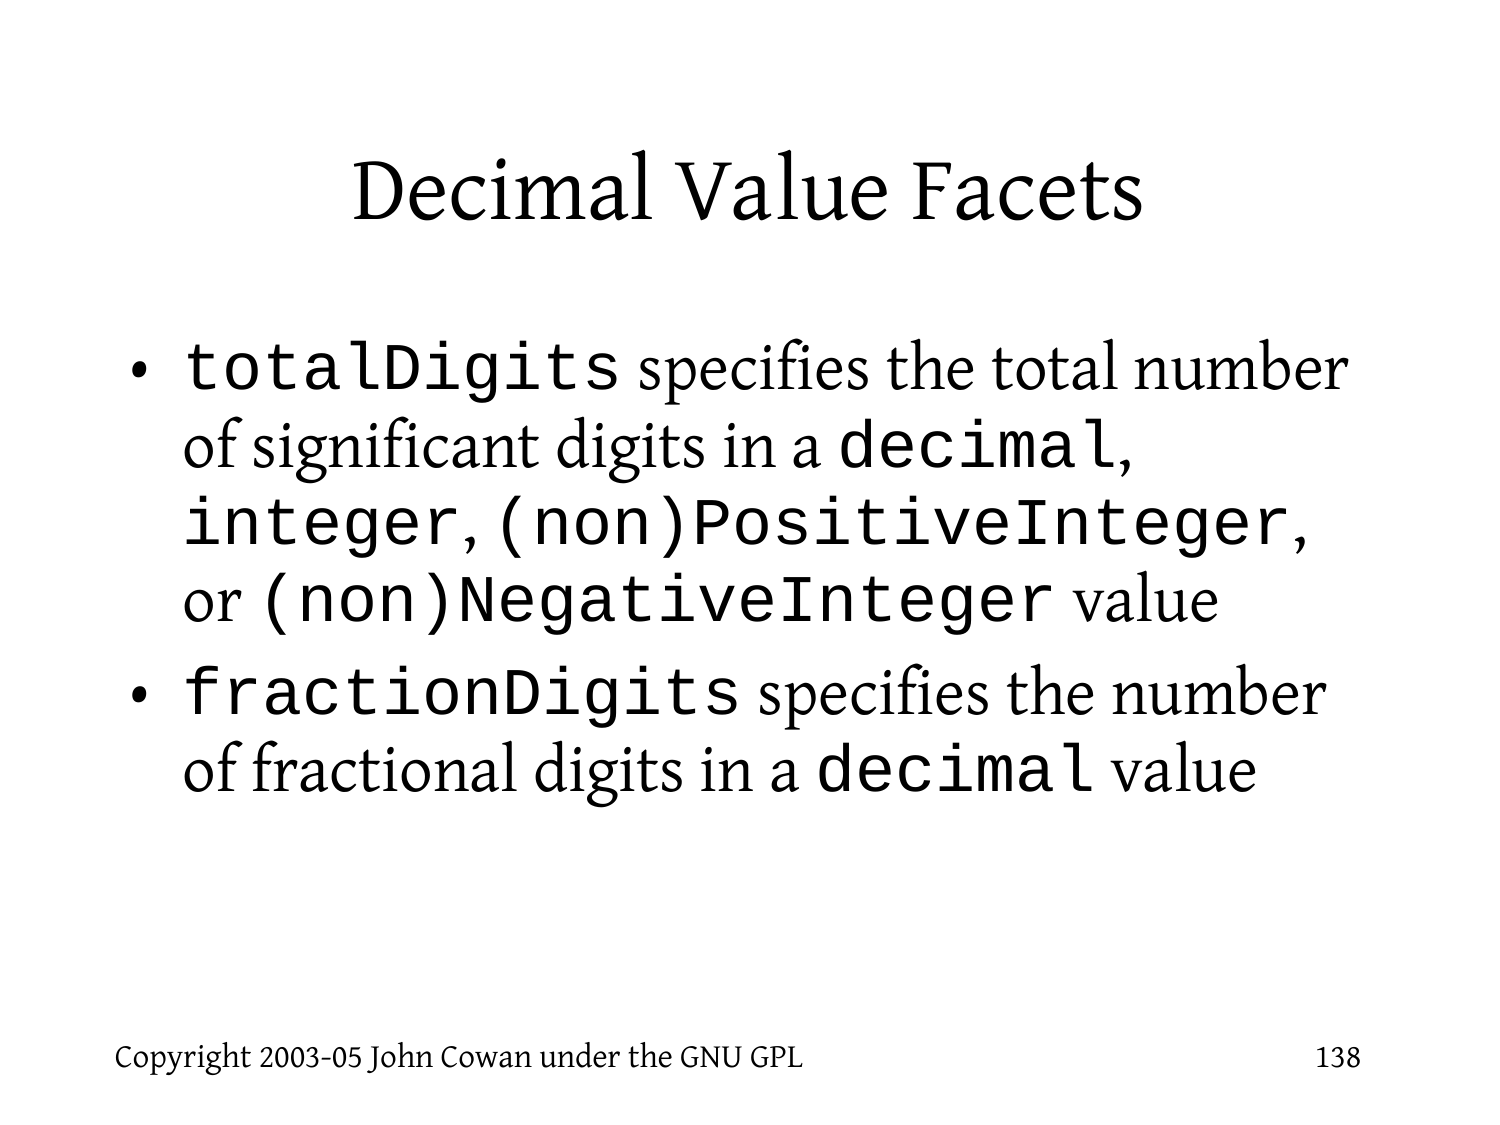

# Decimal Value Facets
totalDigits specifies the total number of significant digits in a decimal, integer, (non)PositiveInteger, or (non)NegativeInteger value
fractionDigits specifies the number of fractional digits in a decimal value